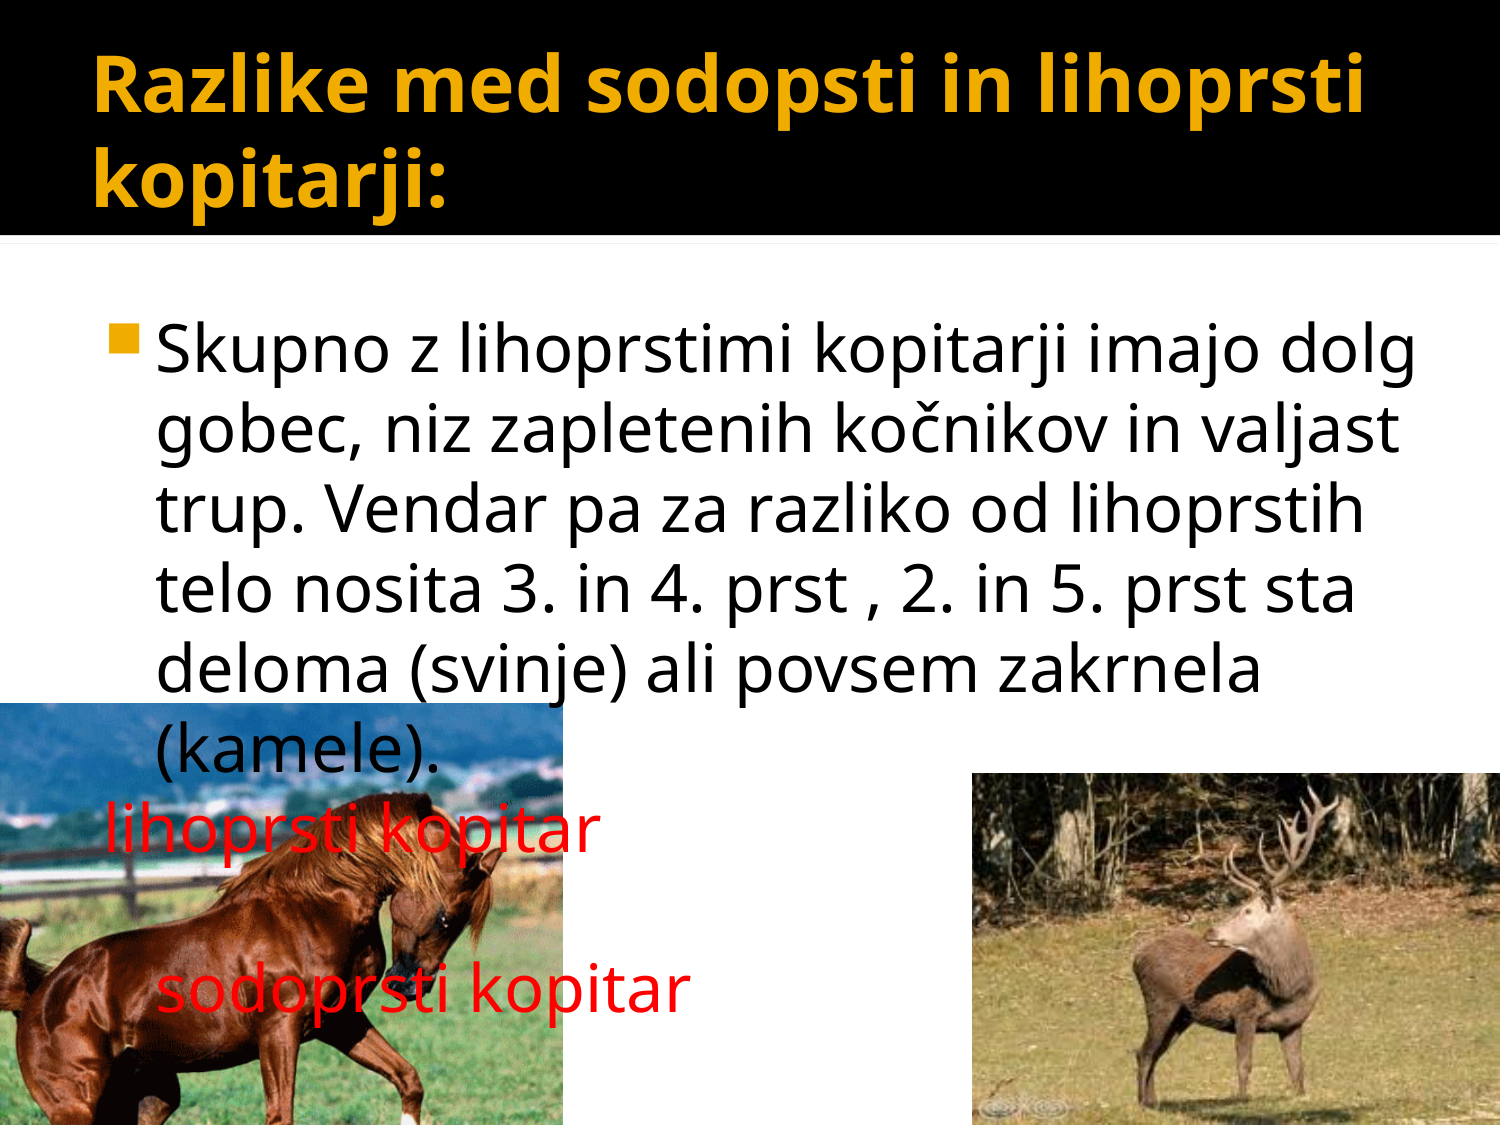

# Razlike med sodopsti in lihoprsti kopitarji:
Skupno z lihoprstimi kopitarji imajo dolg gobec, niz zapletenih kočnikov in valjast trup. Vendar pa za razliko od lihoprstih telo nosita 3. in 4. prst , 2. in 5. prst sta deloma (svinje) ali povsem zakrnela (kamele).
lihoprsti kopitar
 sodoprsti kopitar